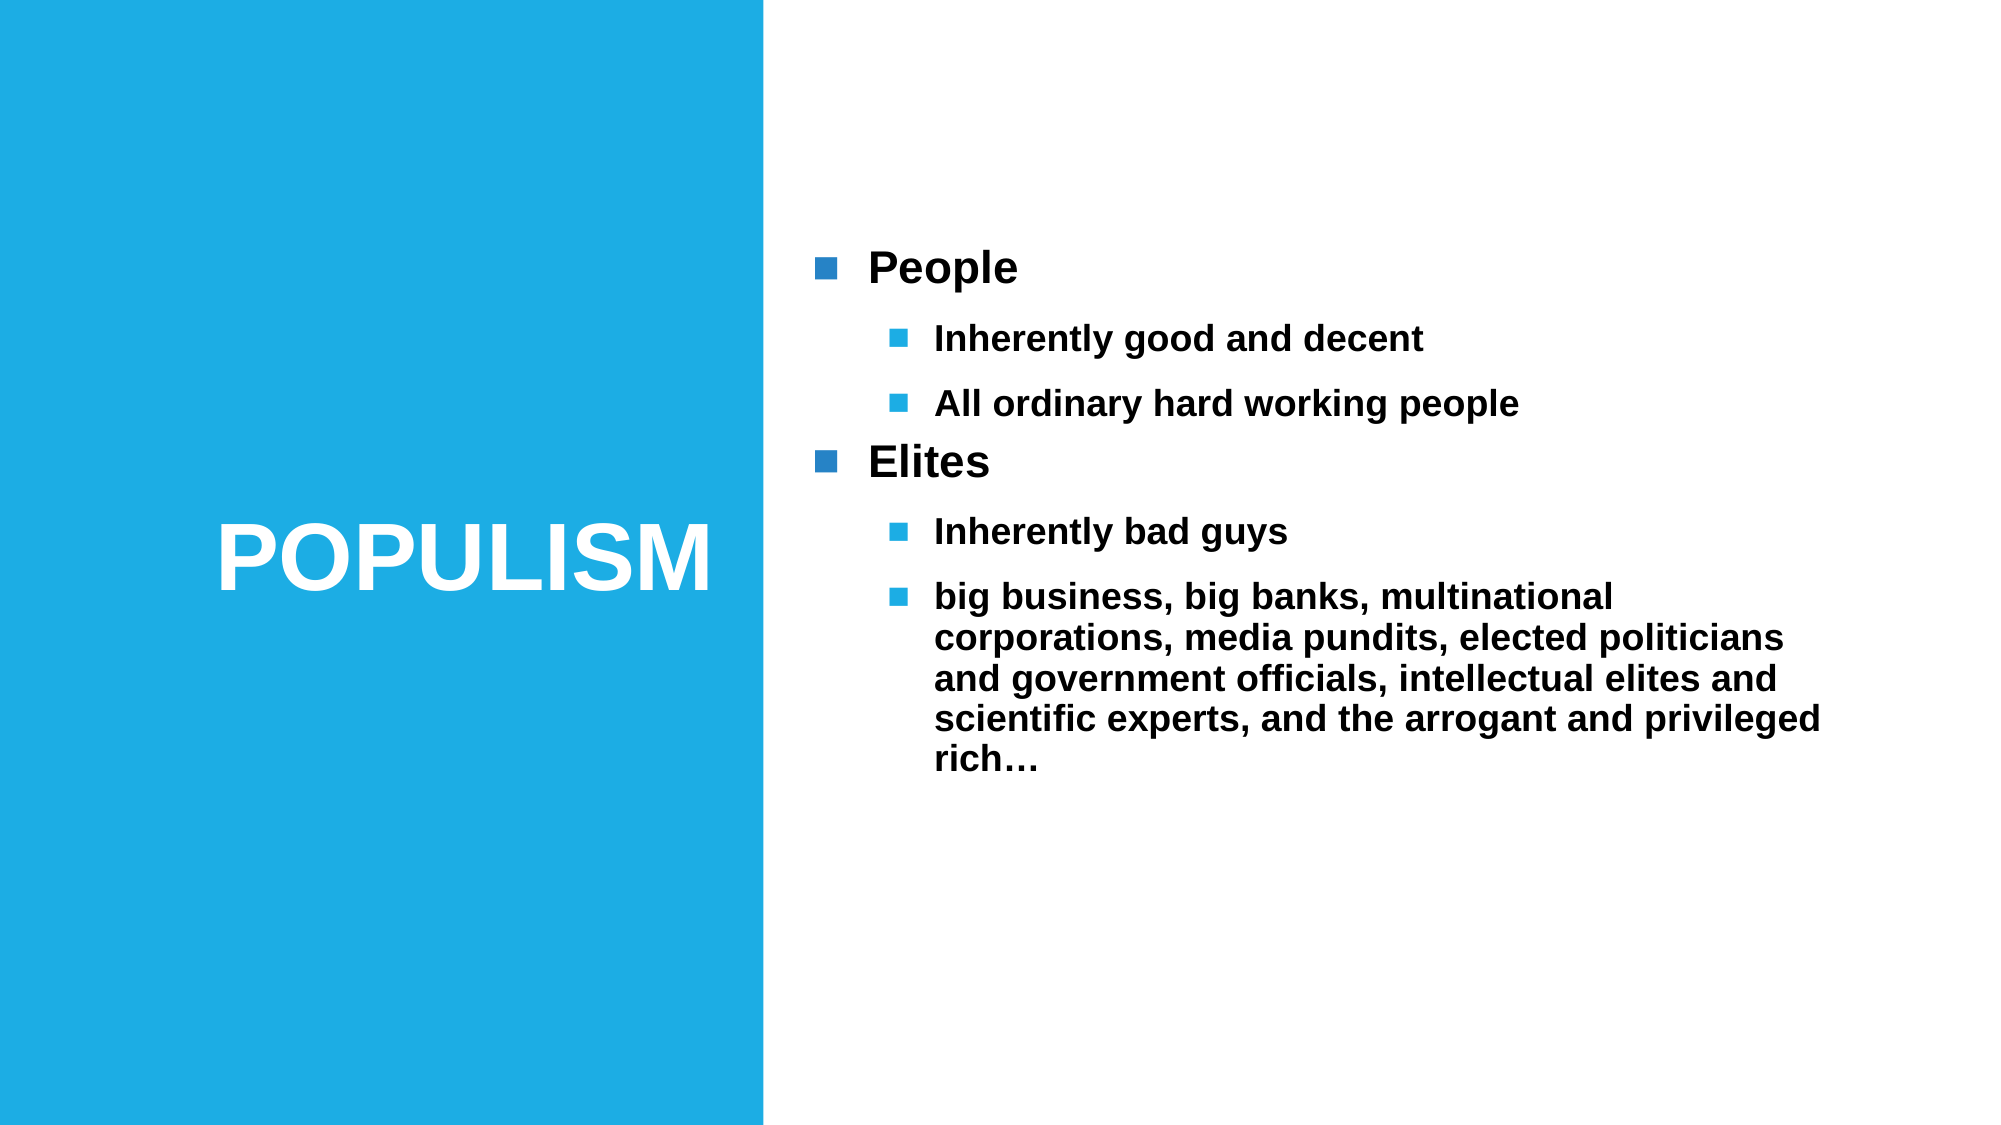

# POPULISM
People
Inherently good and decent
All ordinary hard working people
Elites
Inherently bad guys
big business, big banks, multinational corporations, media pundits, elected politicians and government officials, intellectual elites and scientific experts, and the arrogant and privileged rich…